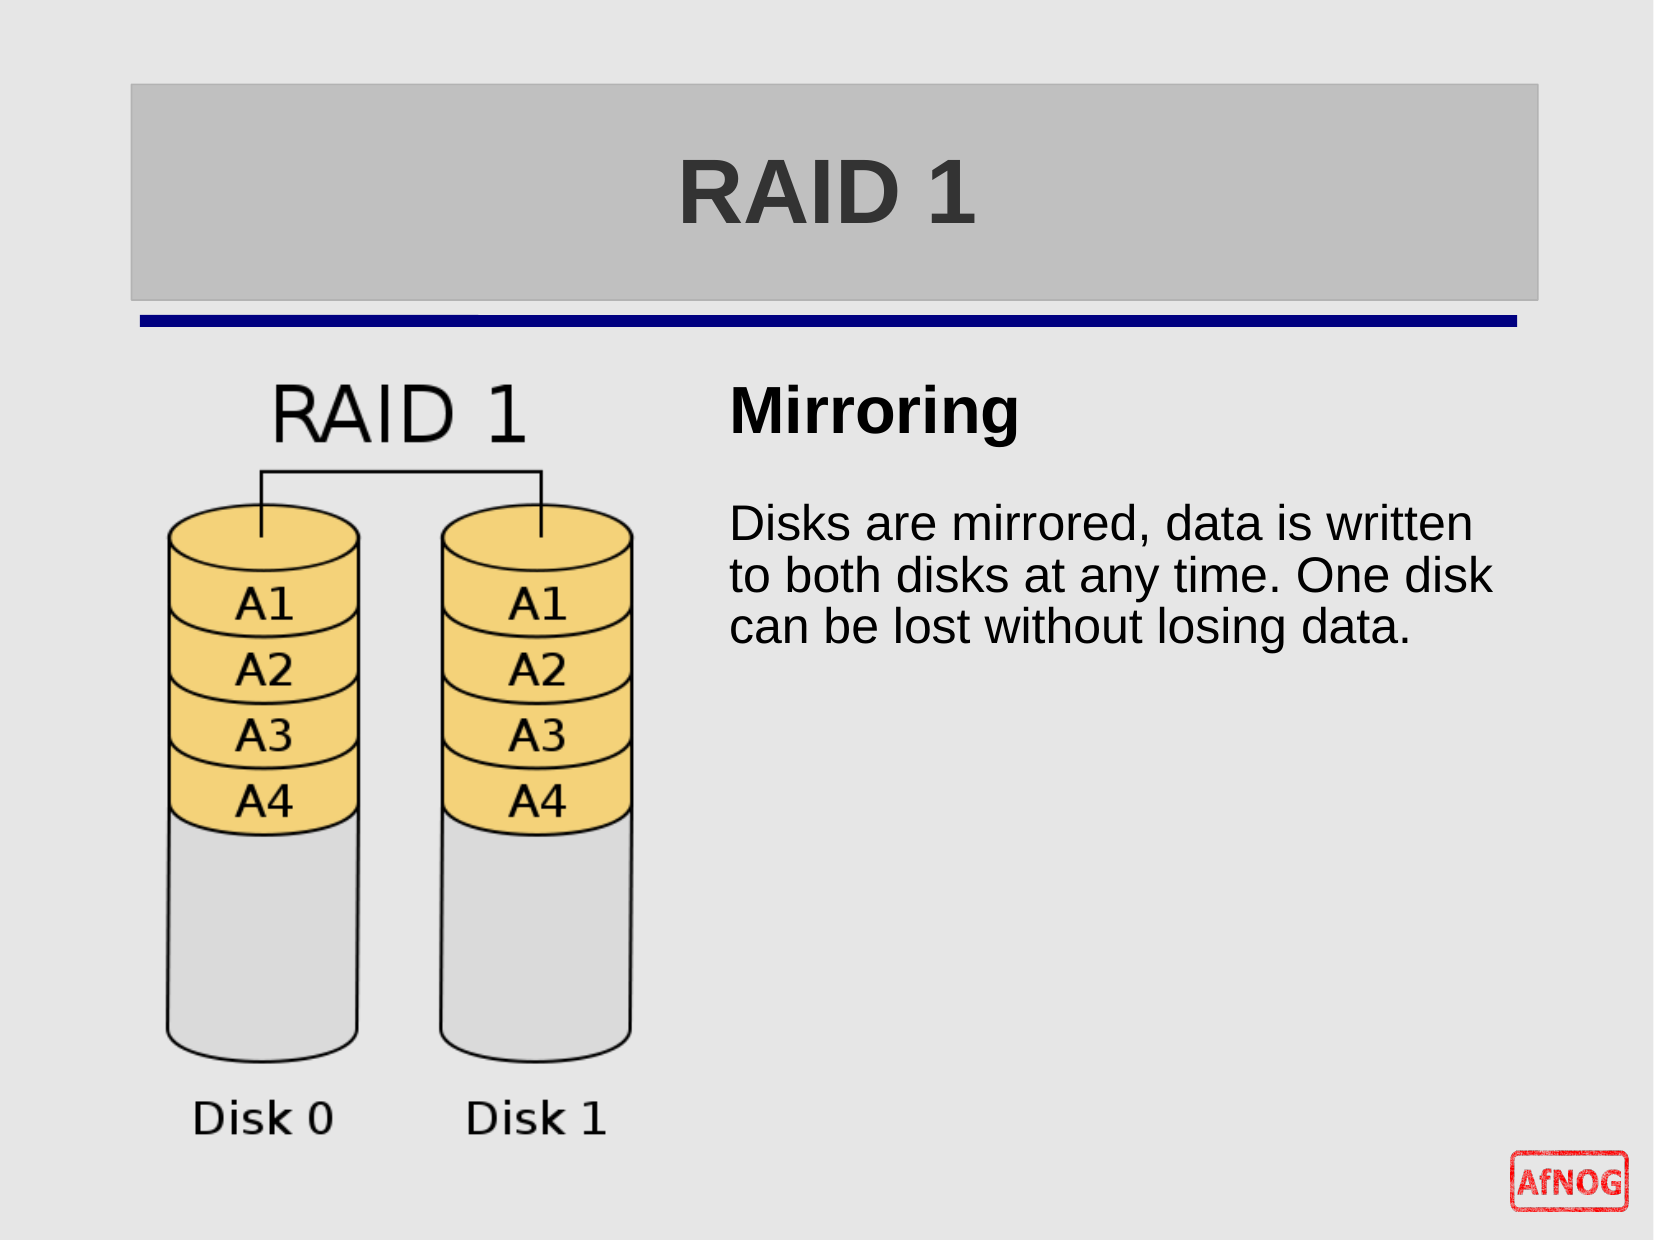

RAID 1
Mirroring
Disks are mirrored, data is written to both disks at any time. One disk can be lost without losing data.